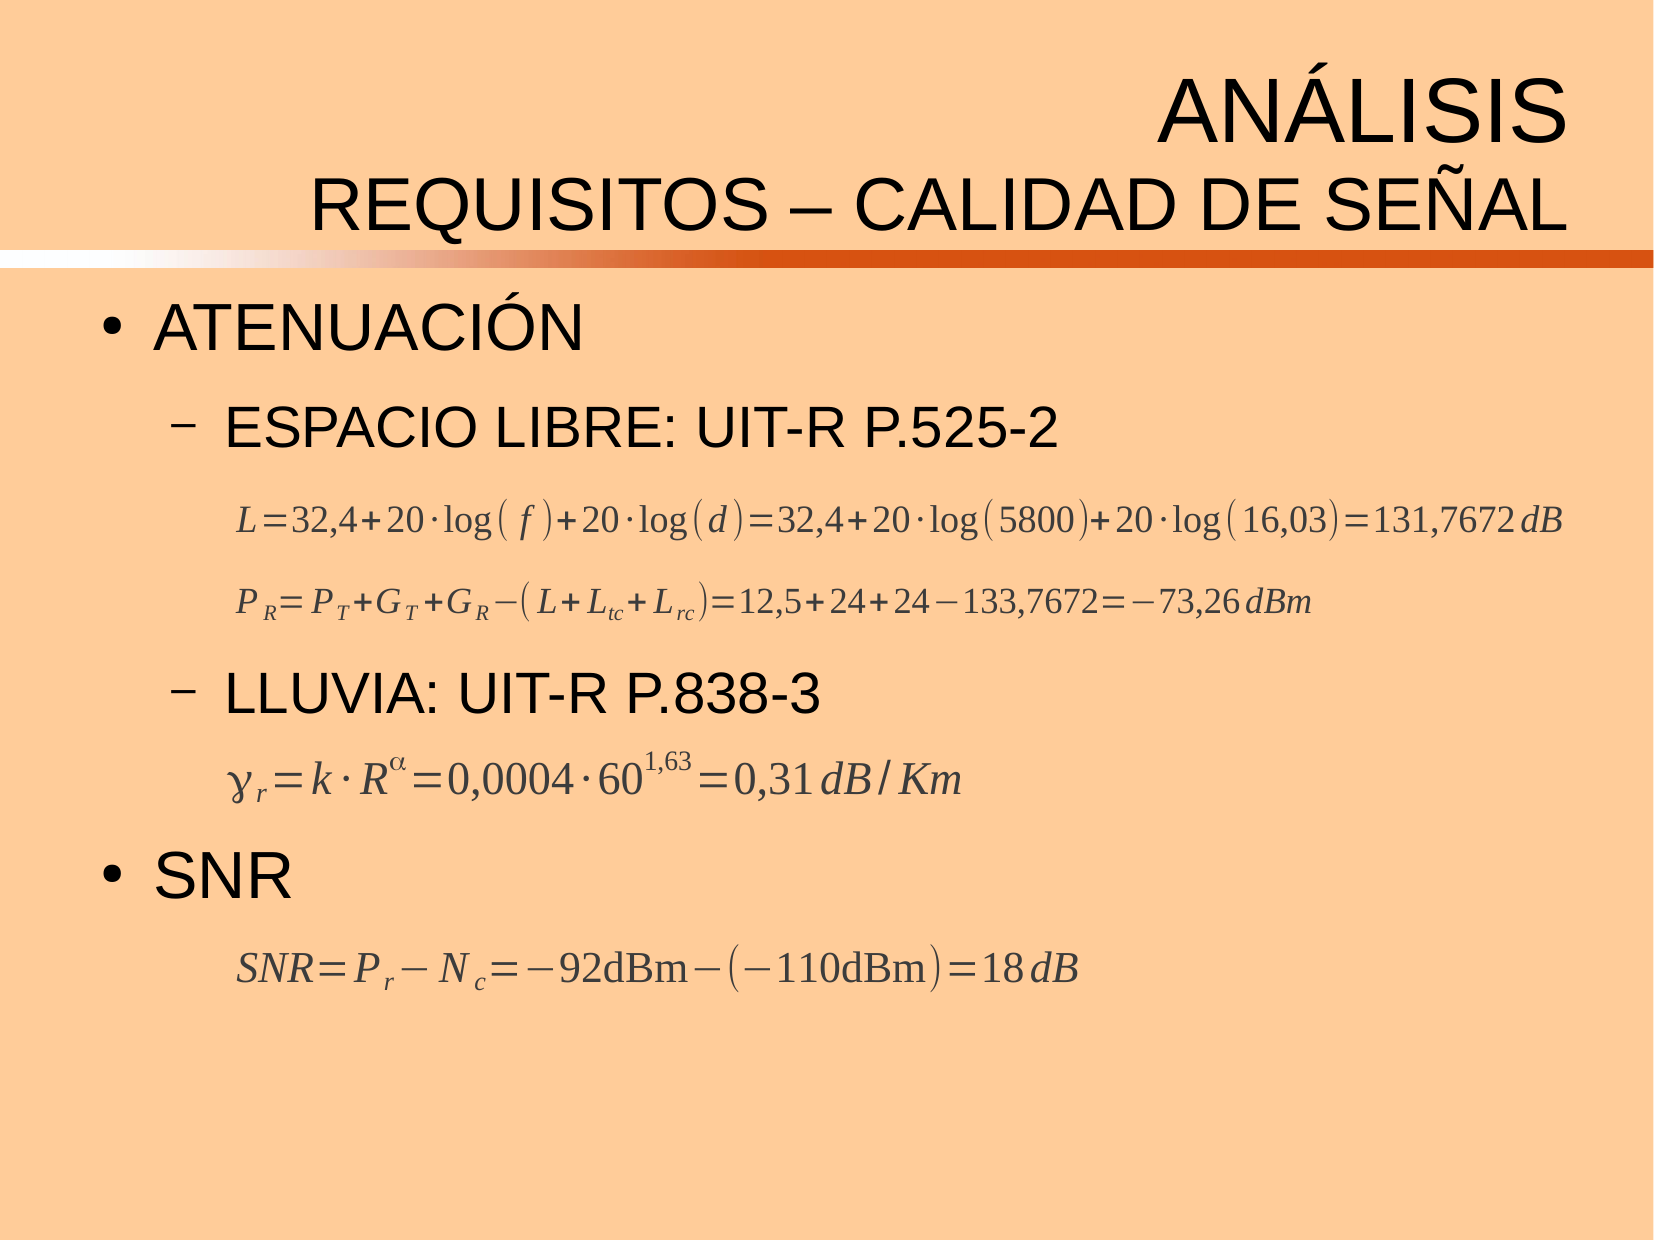

# ANÁLISIS REQUISITOS – CALIDAD DE SEÑAL
ATENUACIÓN
ESPACIO LIBRE: UIT-R P.525-2
LLUVIA: UIT-R P.838-3
SNR